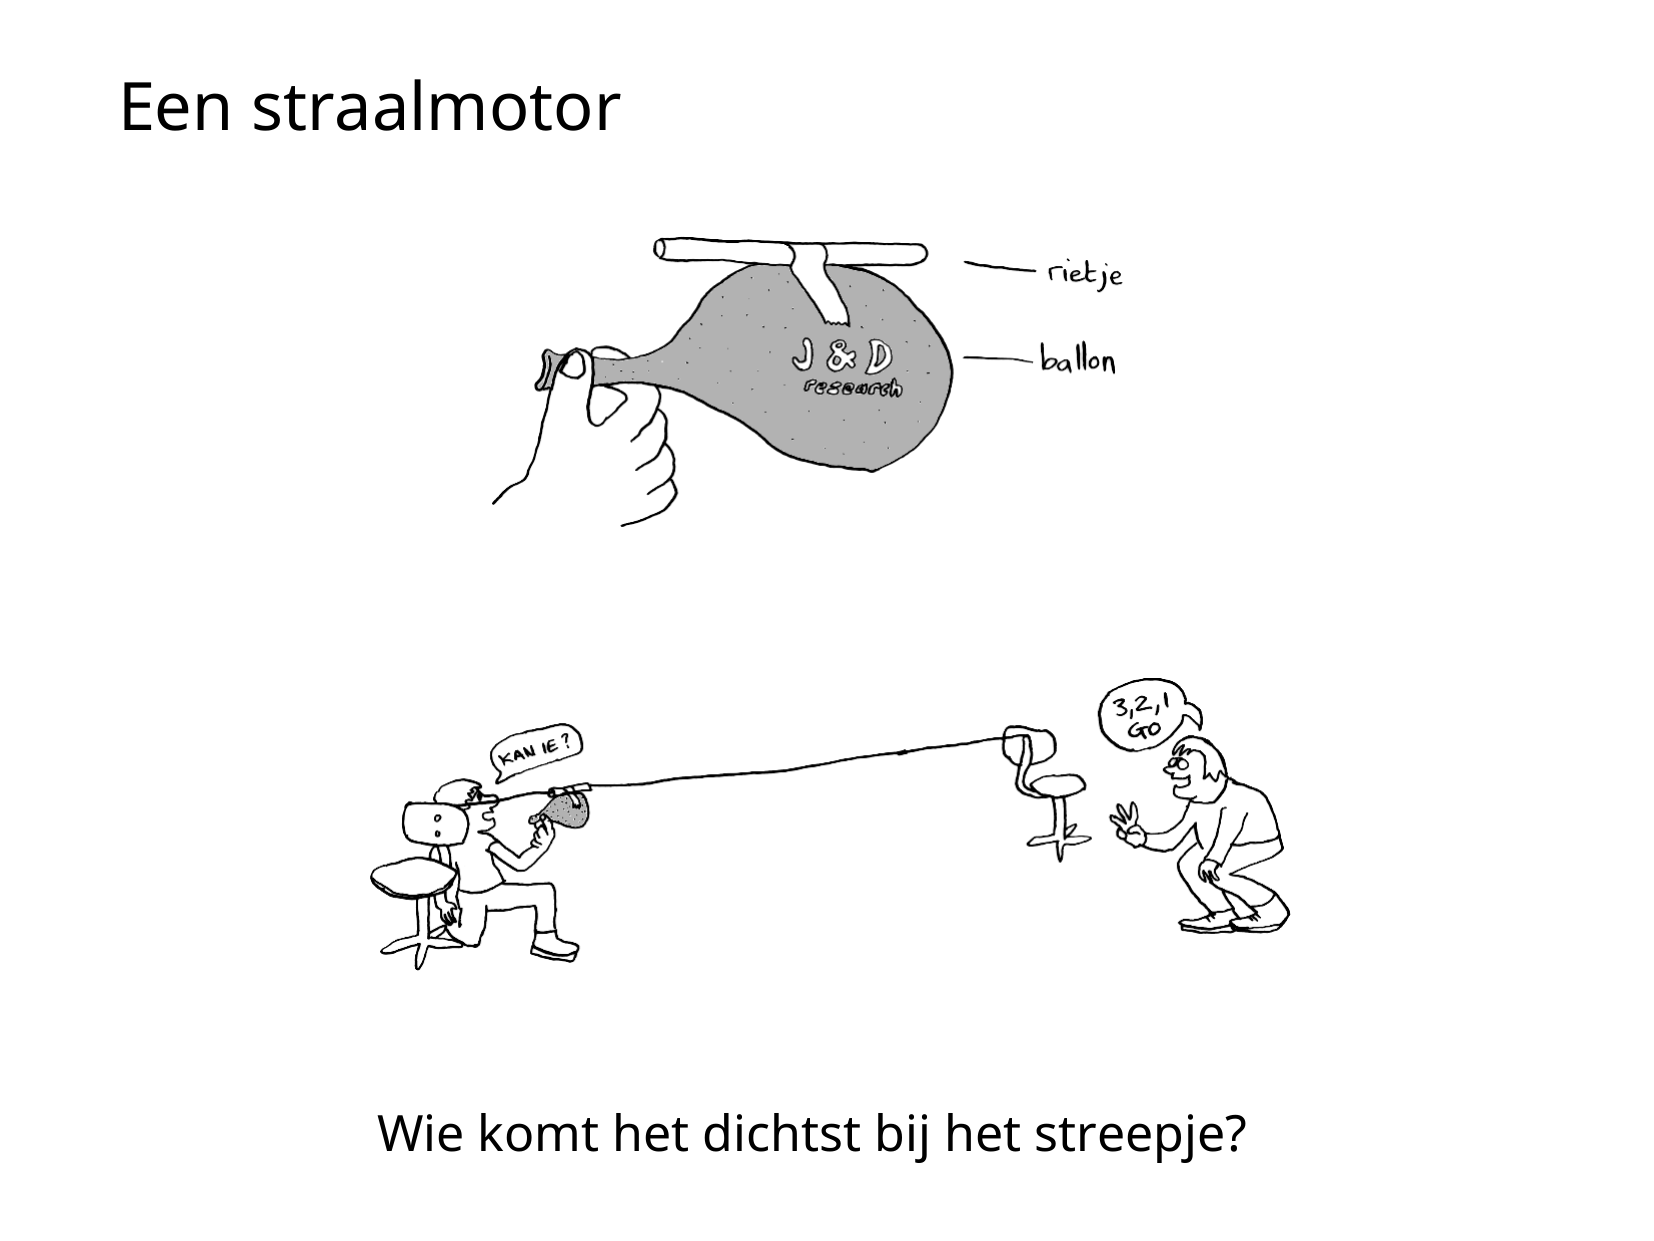

Een straalmotor
Wie komt het dichtst bij het streepje?